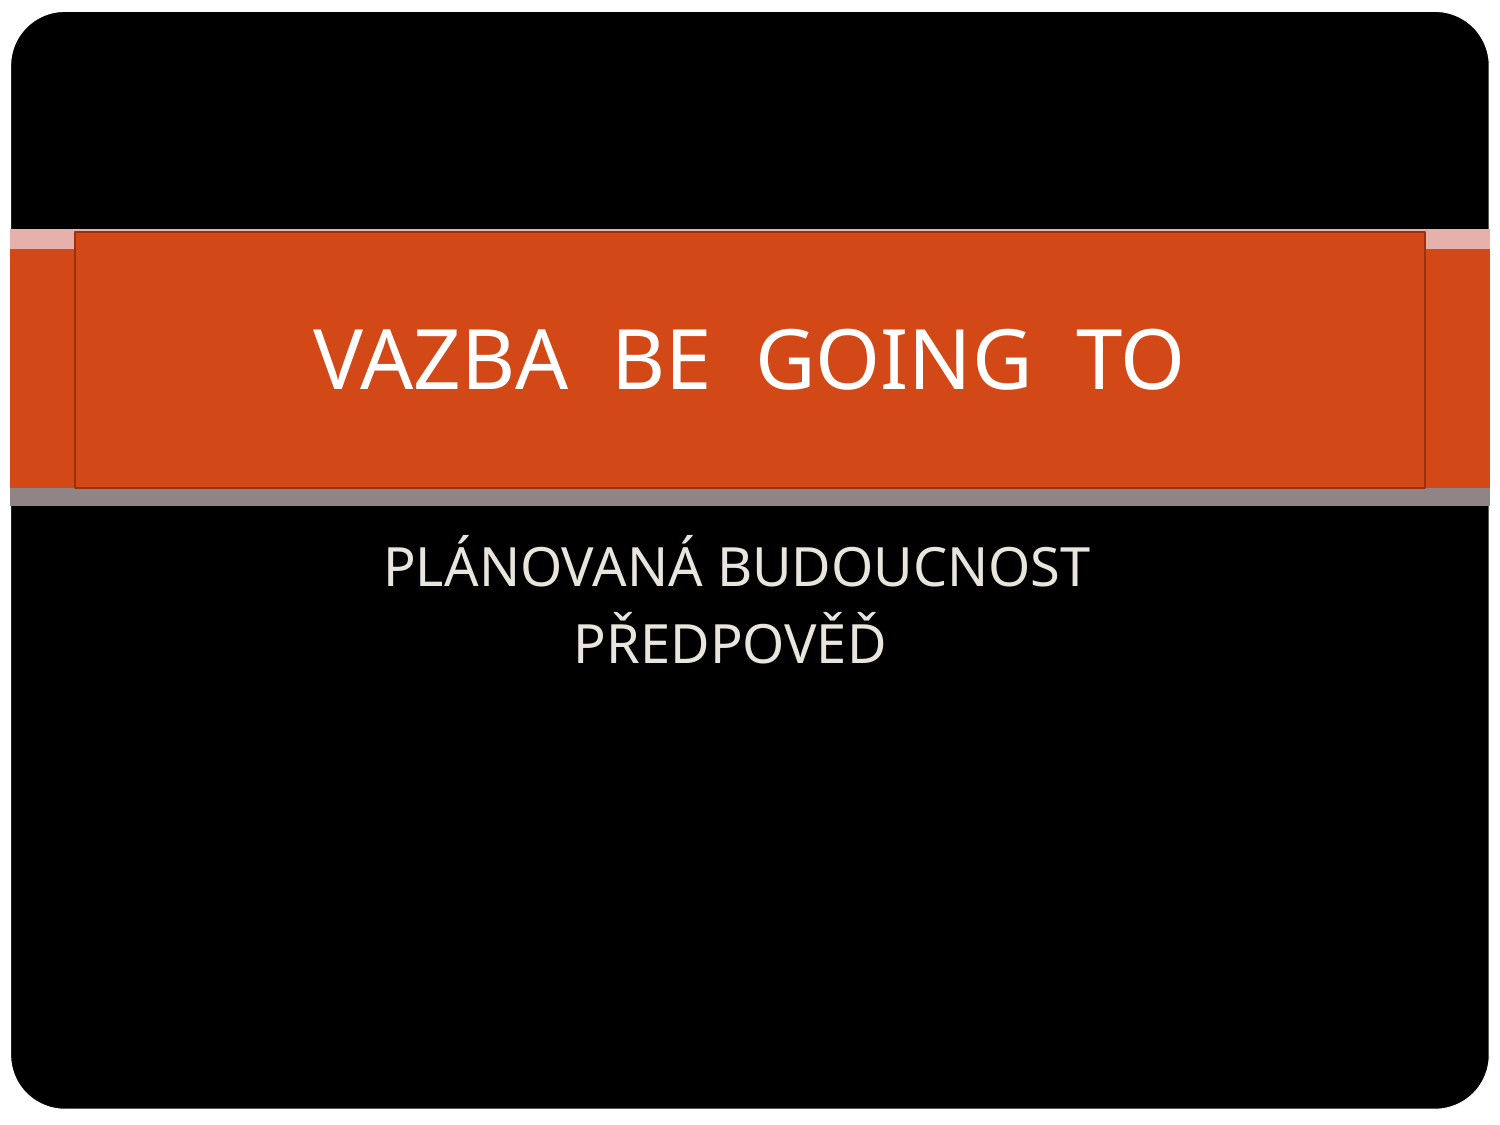

# VAZBA BE GOING TO
PLÁNOVANÁ BUDOUCNOST
PŘEDPOVĚĎ